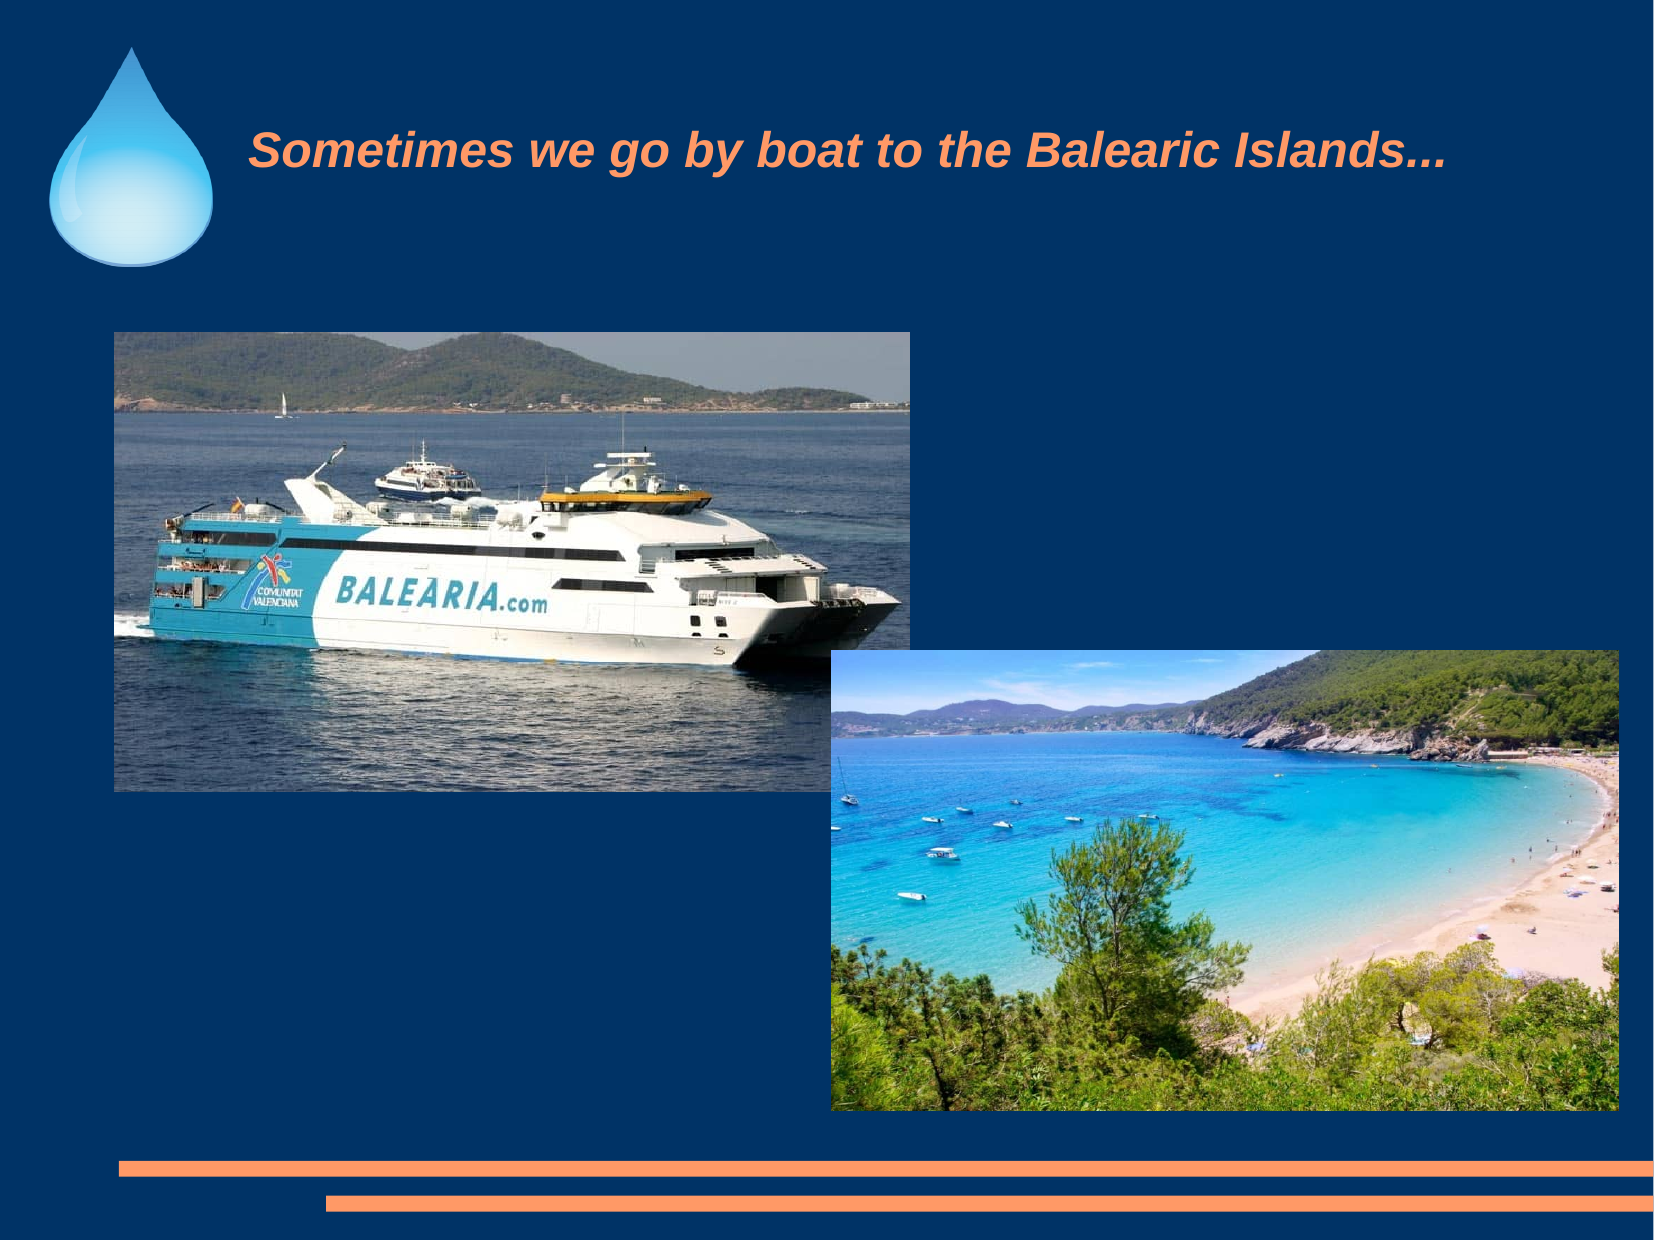

# Sometimes we go by boat to the Balearic Islands...